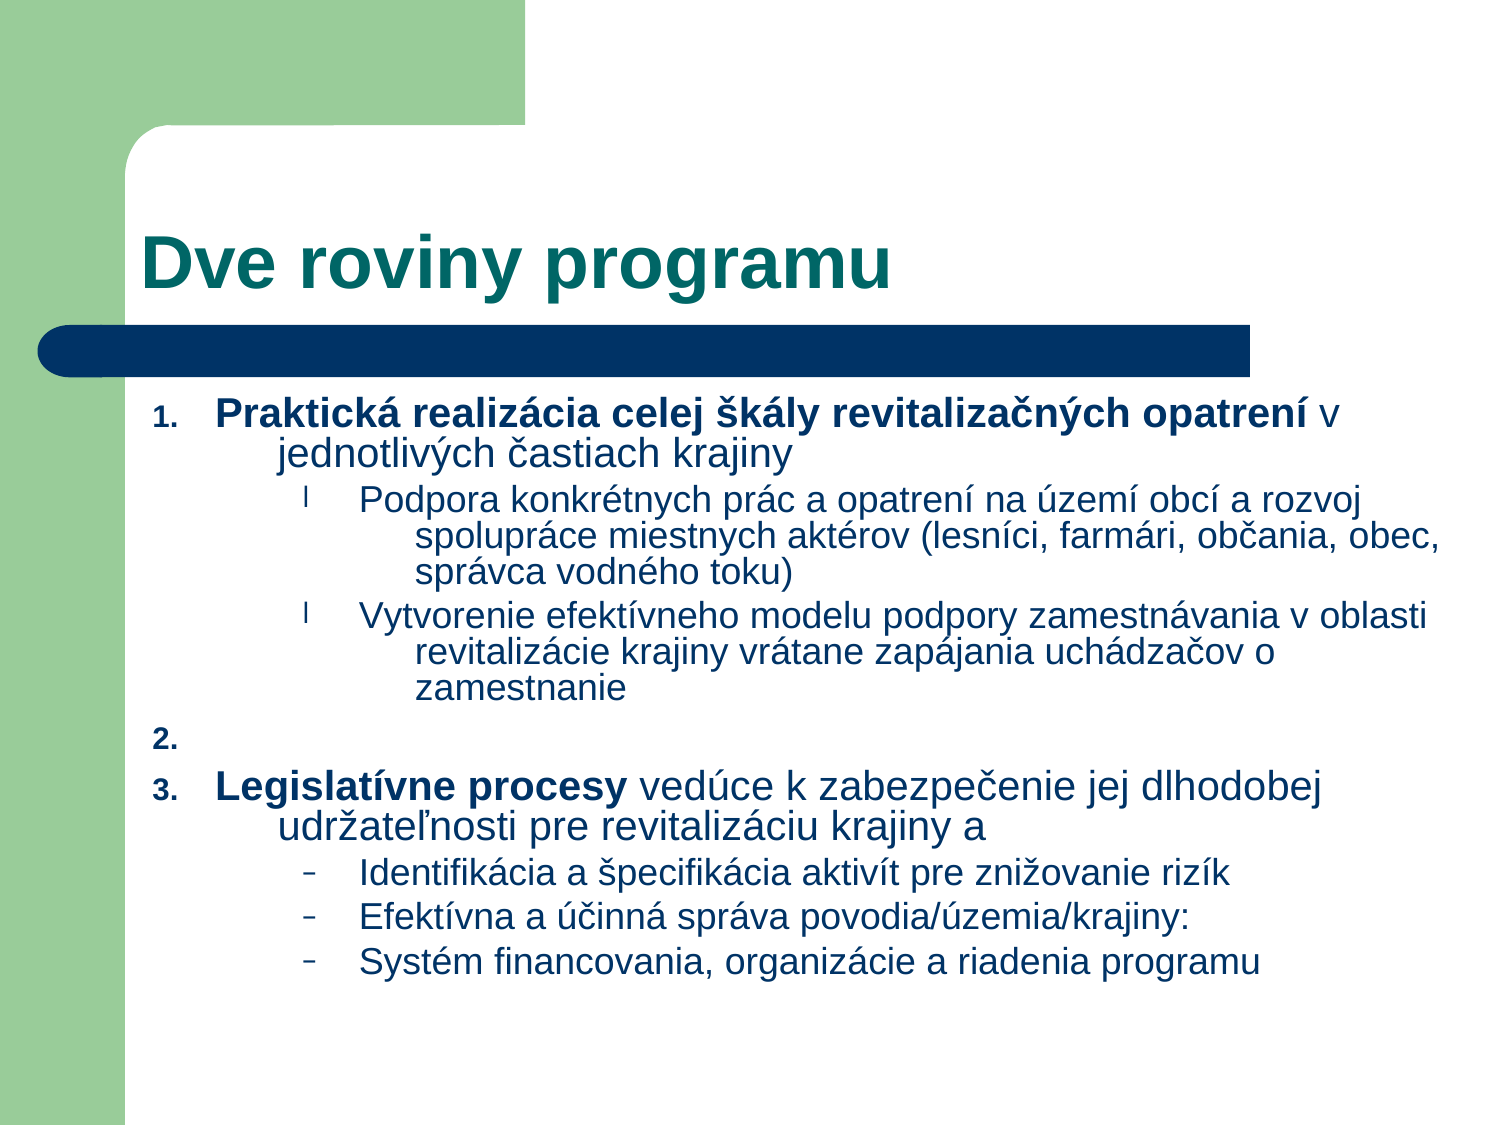

# Dve roviny programu
Praktická realizácia celej škály revitalizačných opatrení v jednotlivých častiach krajiny
Podpora konkrétnych prác a opatrení na území obcí a rozvoj spolupráce miestnych aktérov (lesníci, farmári, občania, obec, správca vodného toku)
Vytvorenie efektívneho modelu podpory zamestnávania v oblasti revitalizácie krajiny vrátane zapájania uchádzačov o zamestnanie
Legislatívne procesy vedúce k zabezpečenie jej dlhodobej udržateľnosti pre revitalizáciu krajiny a
Identifikácia a špecifikácia aktivít pre znižovanie rizík
Efektívna a účinná správa povodia/územia/krajiny:
Systém financovania, organizácie a riadenia programu